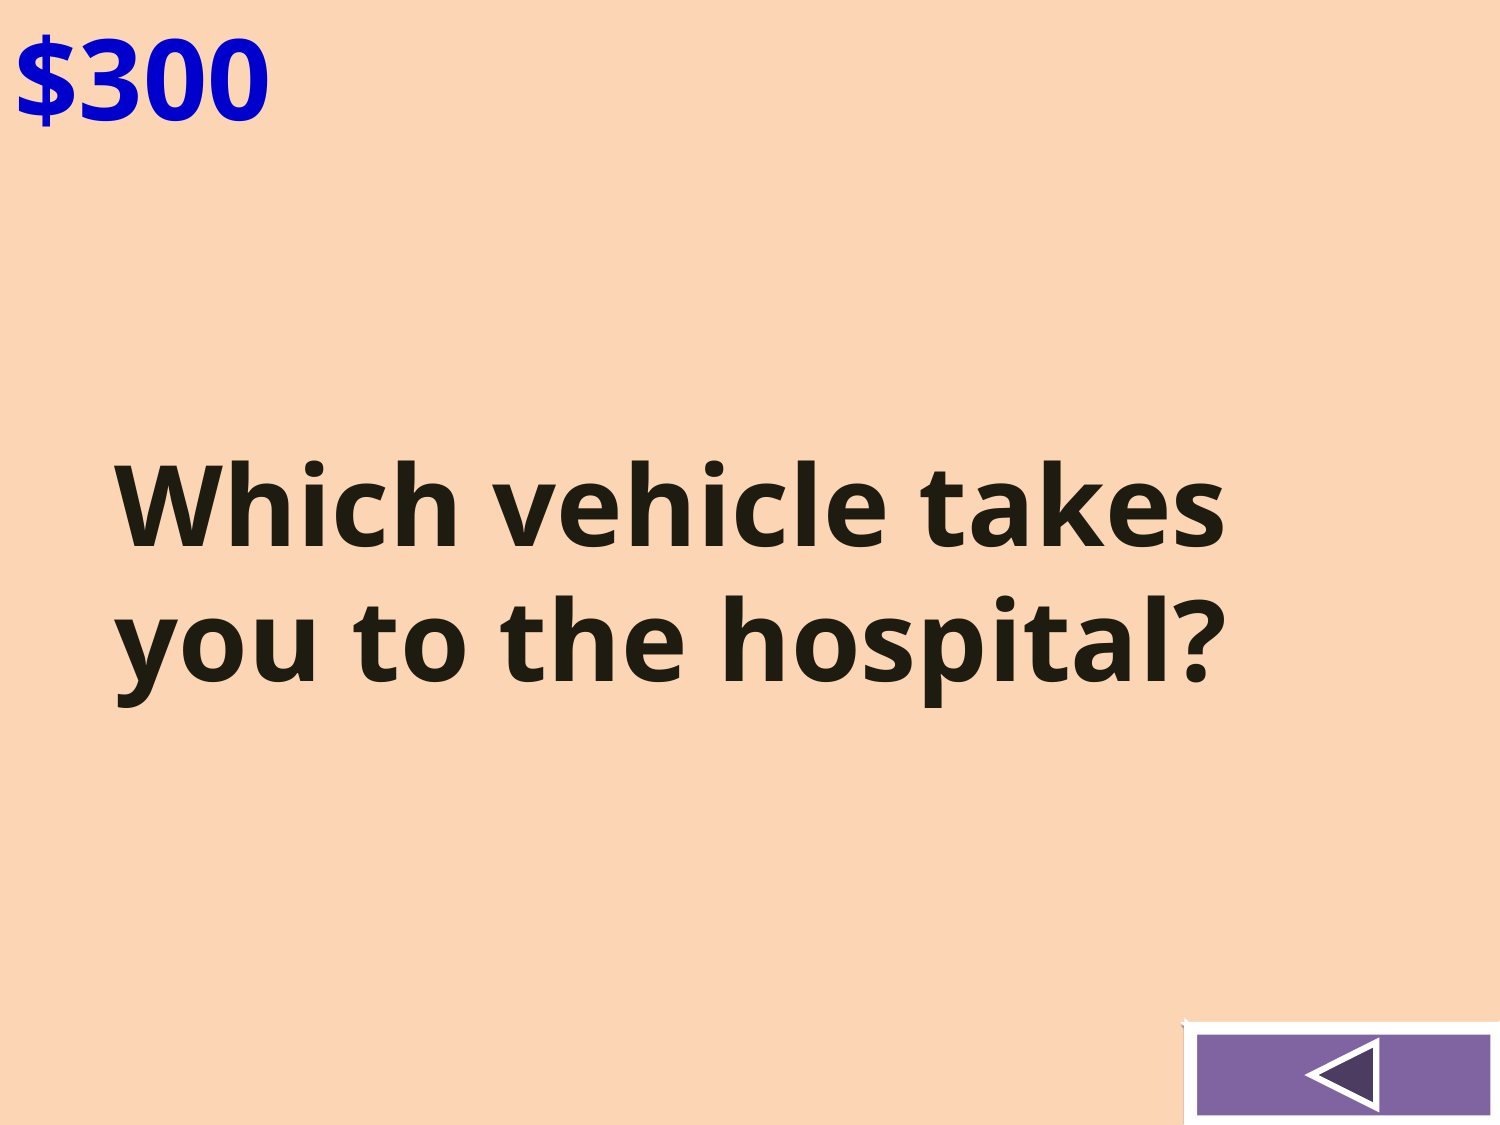

$300
Which vehicle takes
you to the hospital?